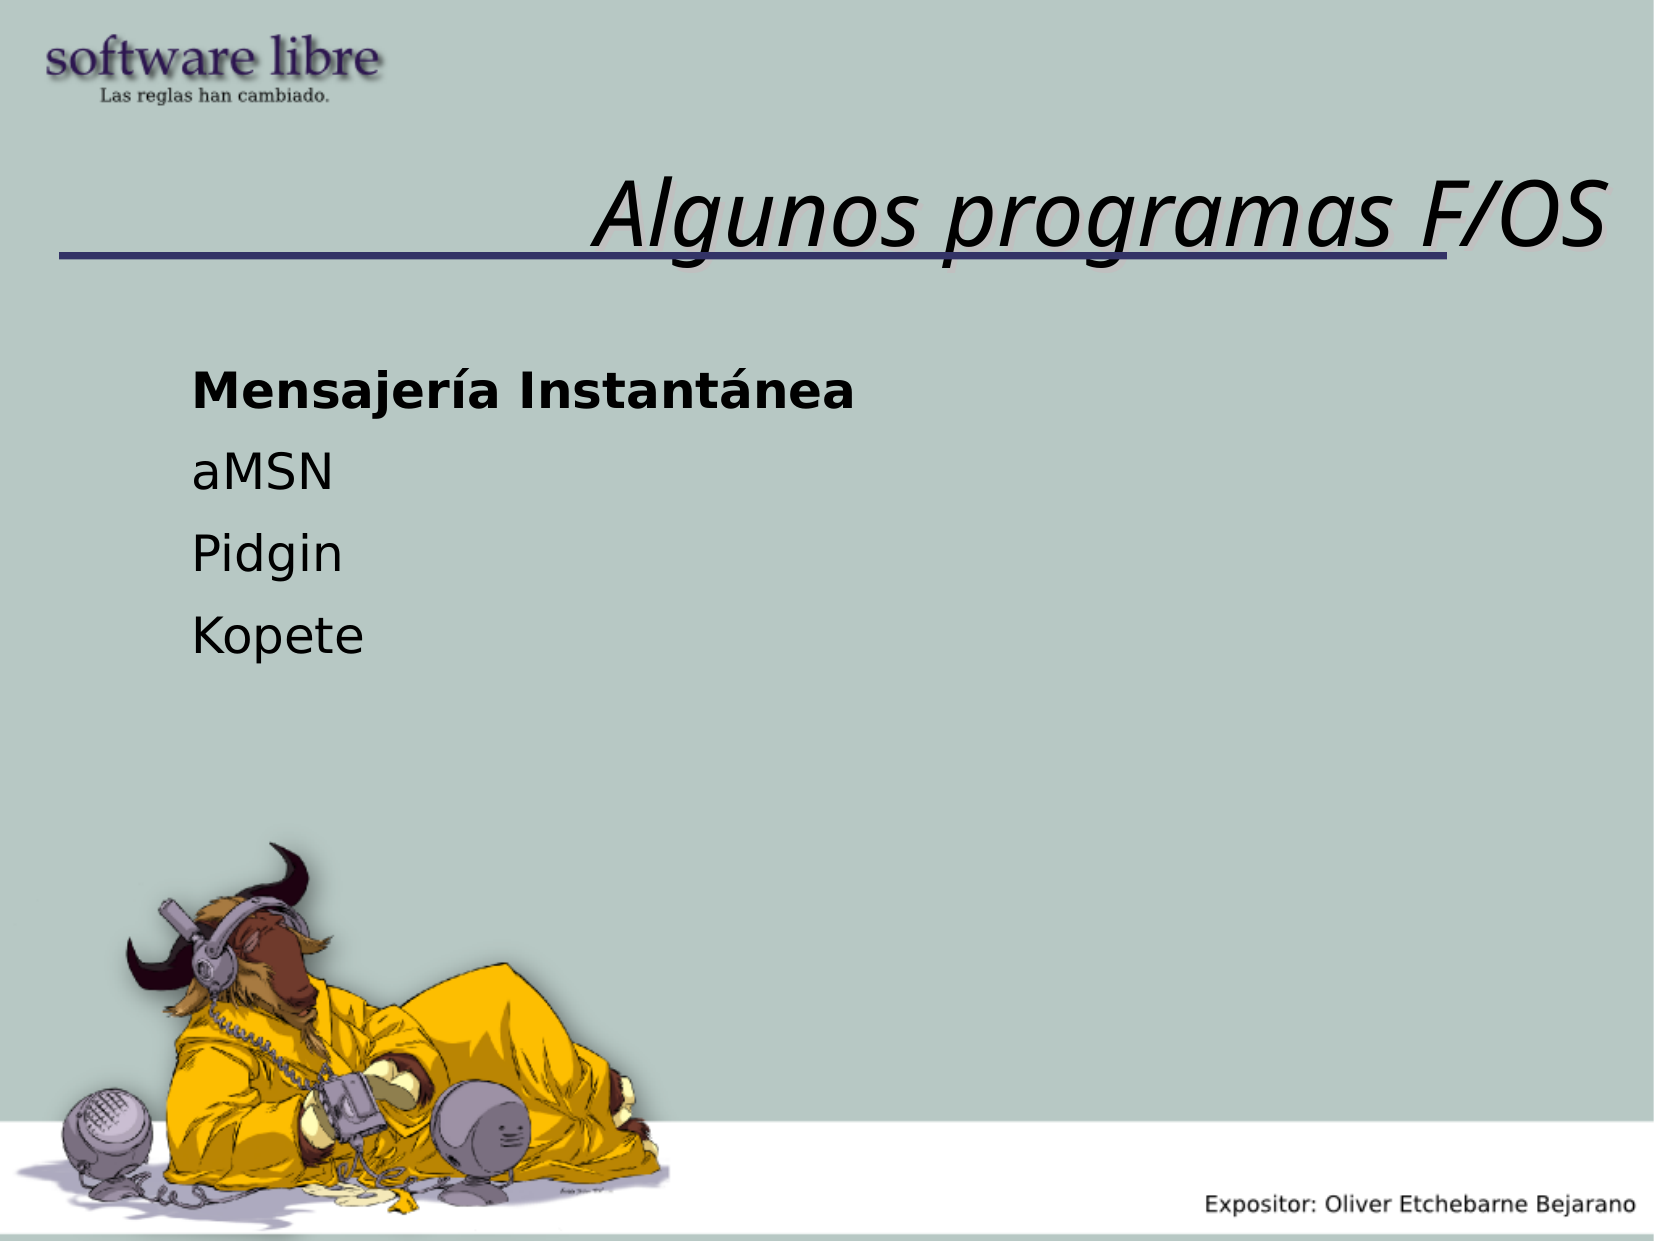

Algunos programas F/OS
Mensajería Instantánea
aMSN
Pidgin
Kopete